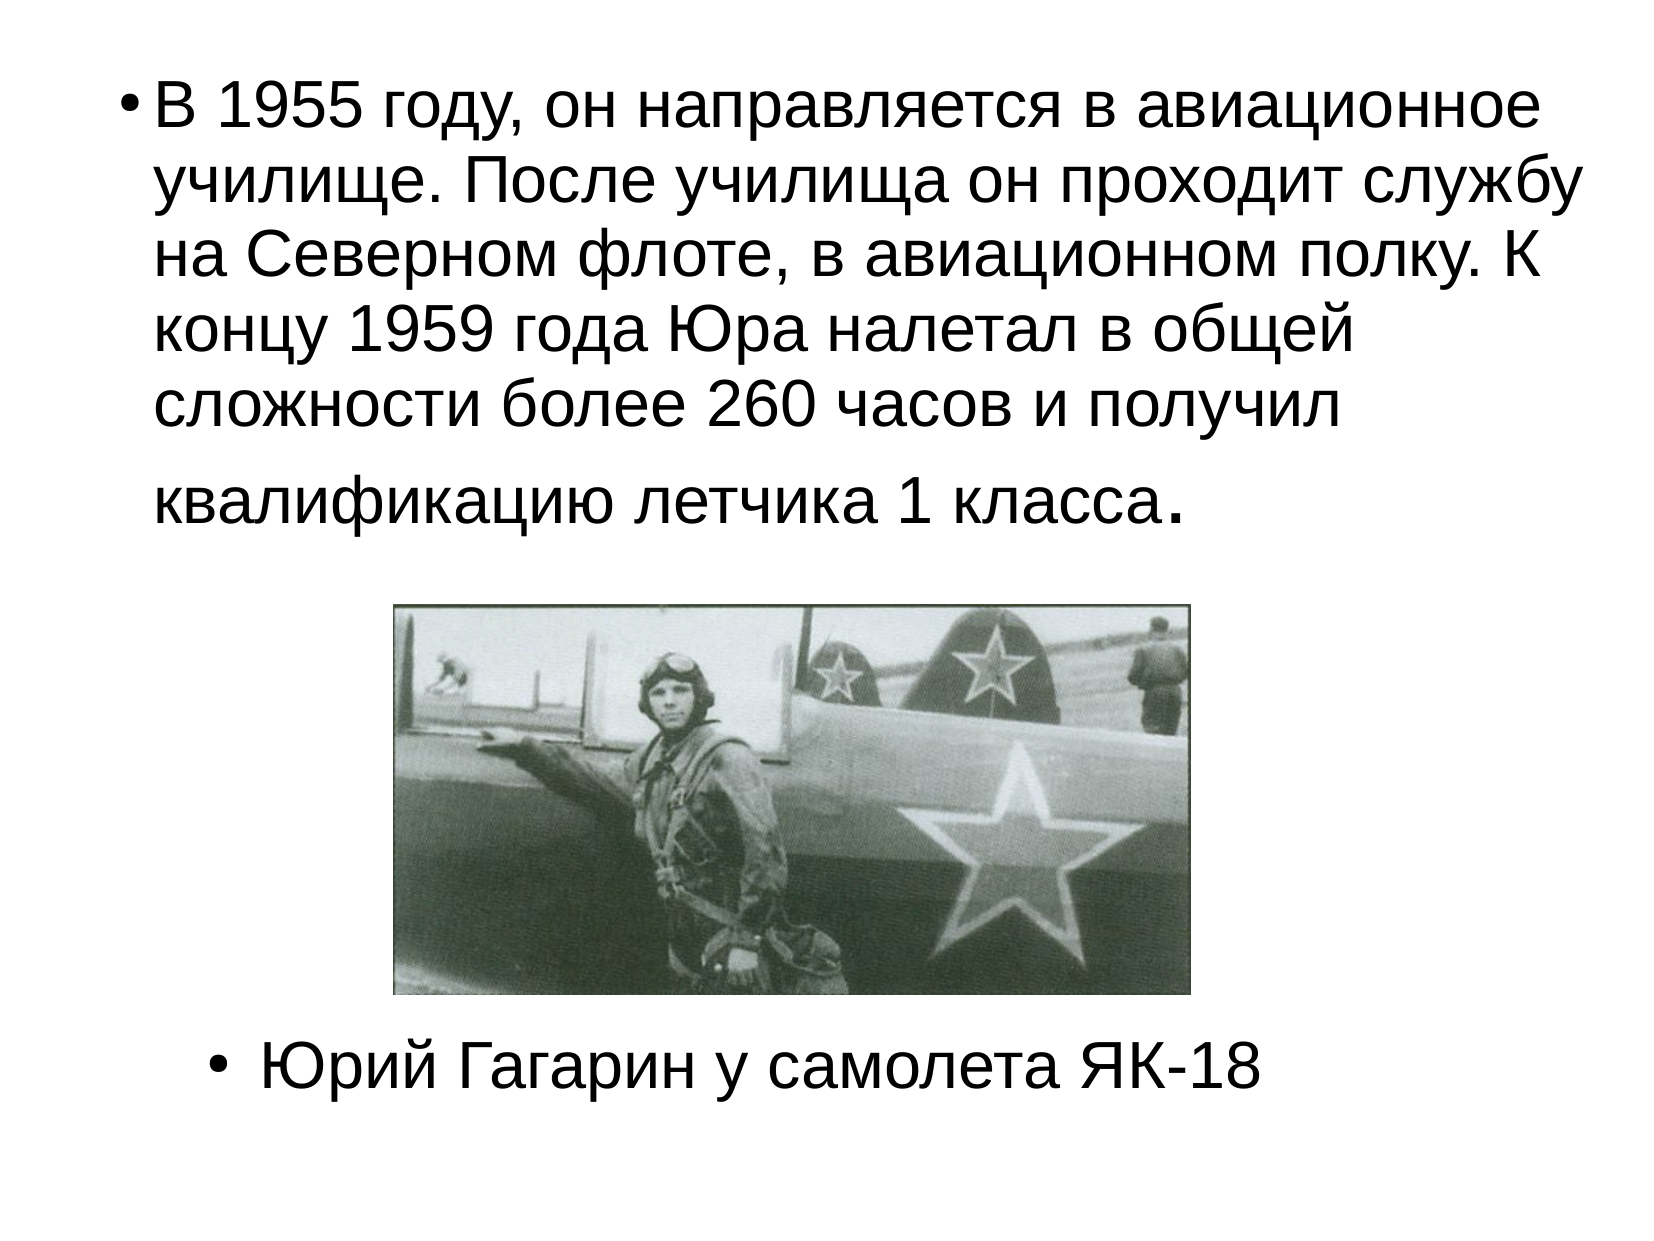

В 1955 году, он направляется в авиационное училище. После училища он проходит службу на Северном флоте, в авиационном полку. К концу 1959 года Юра налетал в общей сложности более 260 часов и получил квалификацию летчика 1 класса.
# Юрий Гагарин у самолета ЯК-18